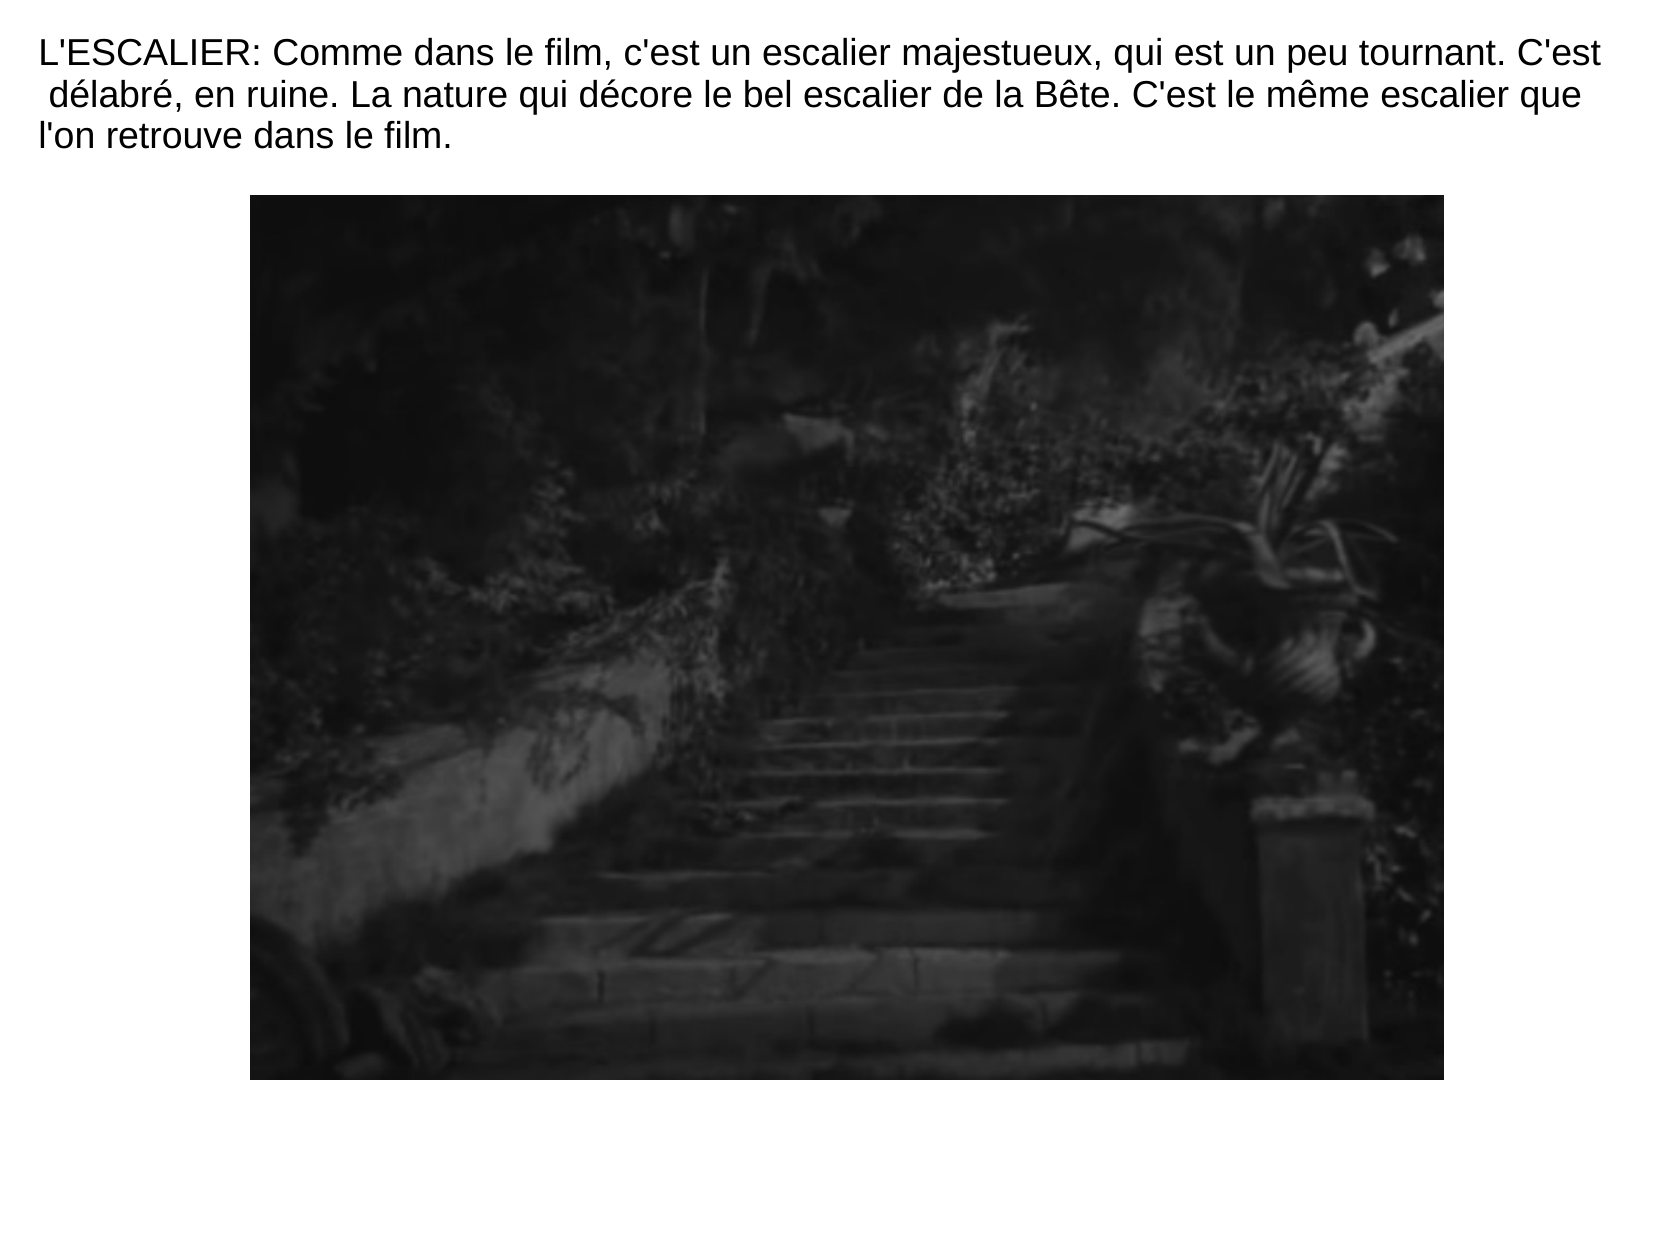

L'ESCALIER: Comme dans le film, c'est un escalier majestueux, qui est un peu tournant. C'est délabré, en ruine. La nature qui décore le bel escalier de la Bête. C'est le même escalier que l'on retrouve dans le film.